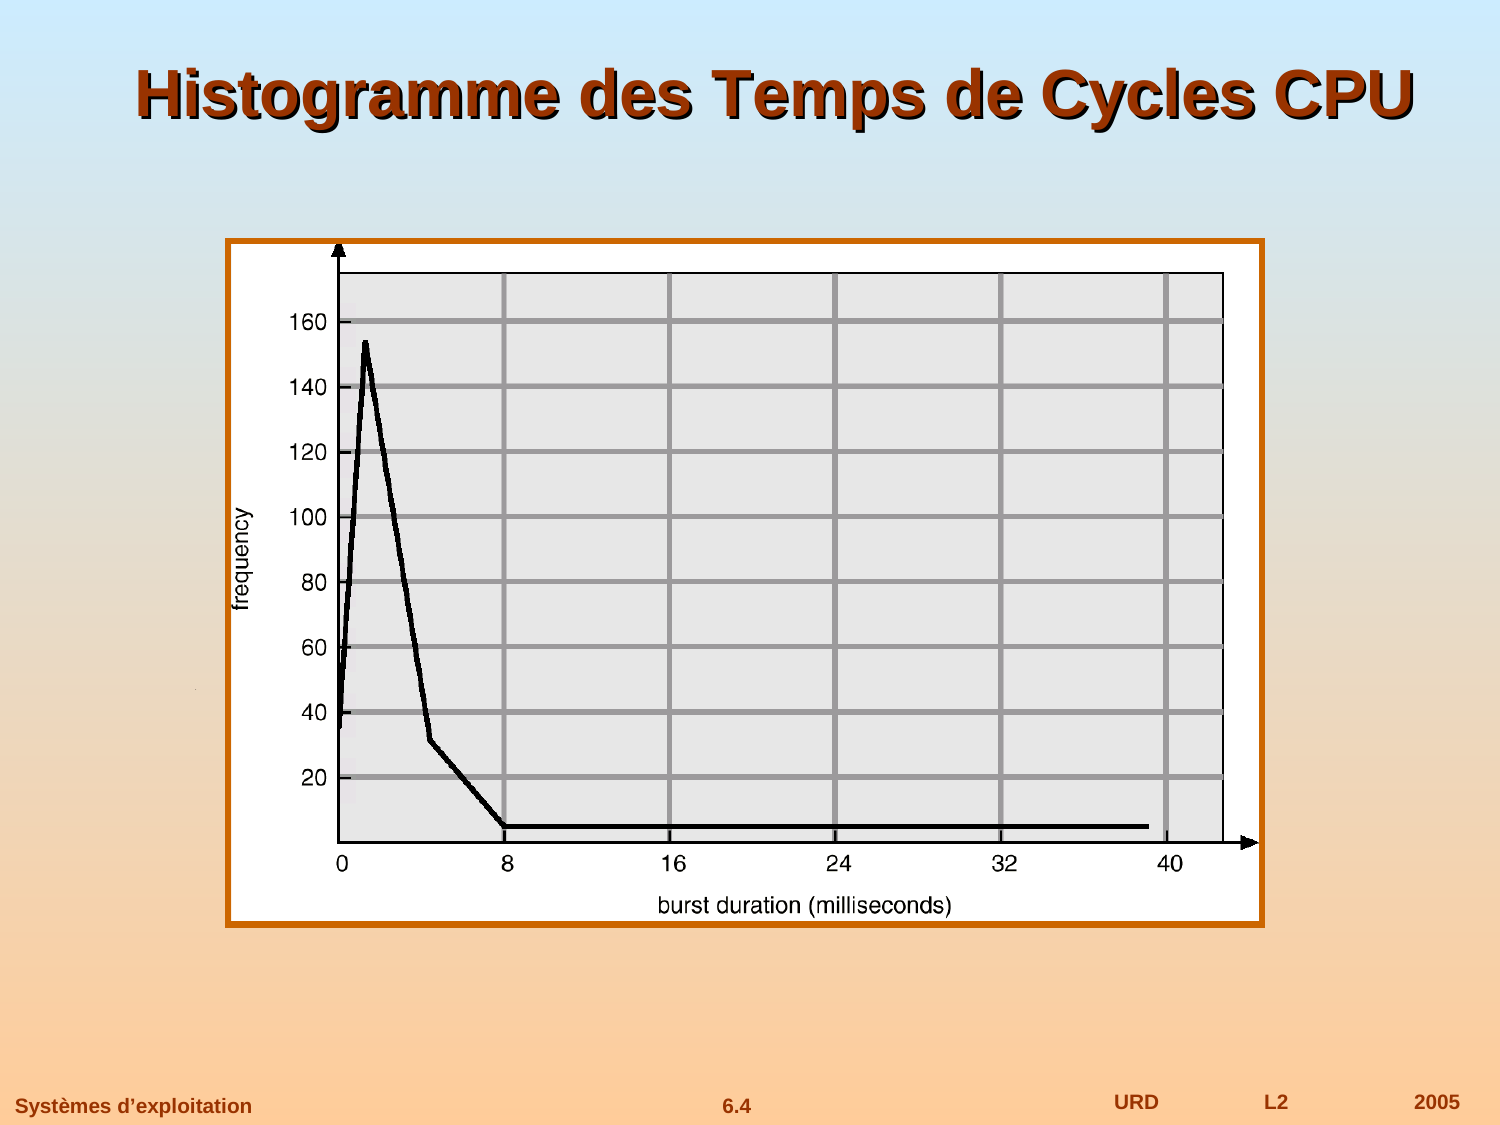

# Histogramme des Temps de Cycles CPU